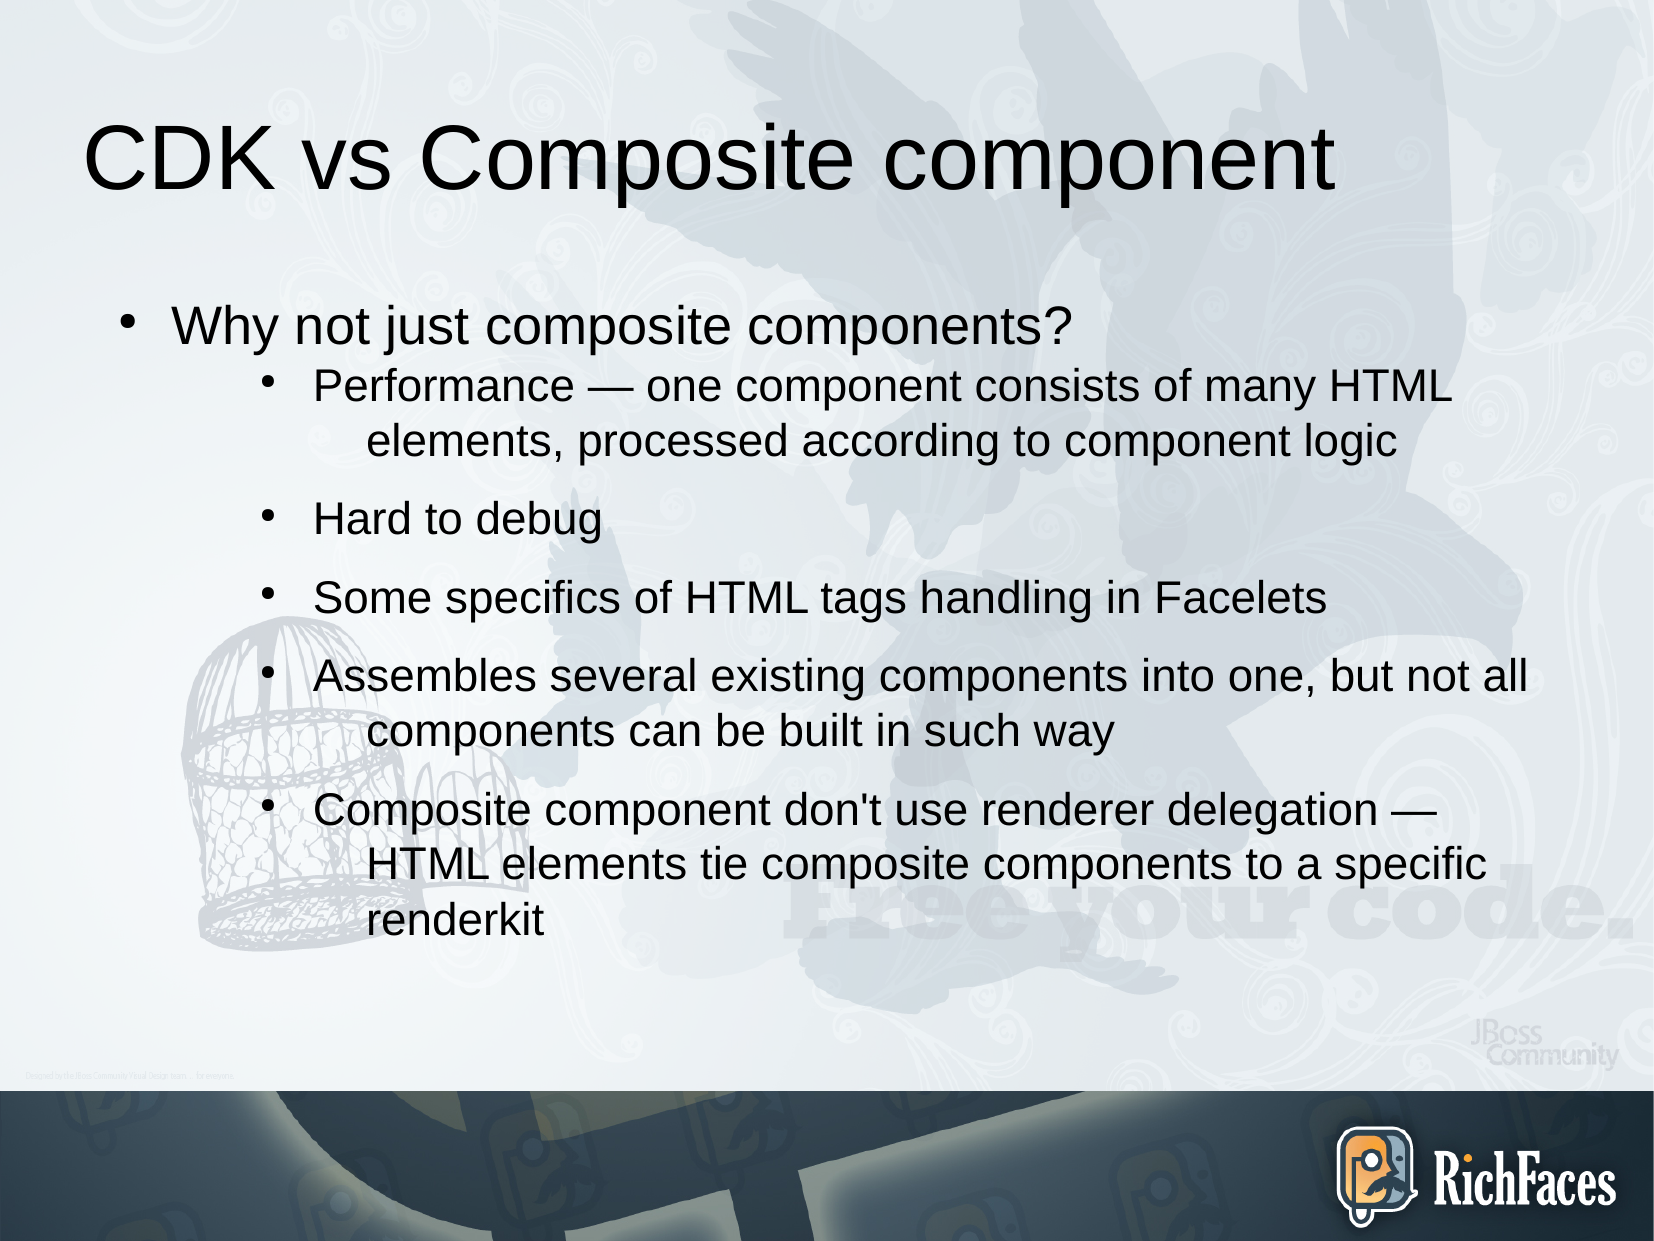

# CDK vs Composite component
Why not just composite components?
Performance — one component consists of many HTML elements, processed according to component logic
Hard to debug
Some specifics of HTML tags handling in Facelets
Assembles several existing components into one, but not all components can be built in such way
Composite component don't use renderer delegation — HTML elements tie composite components to a specific renderkit